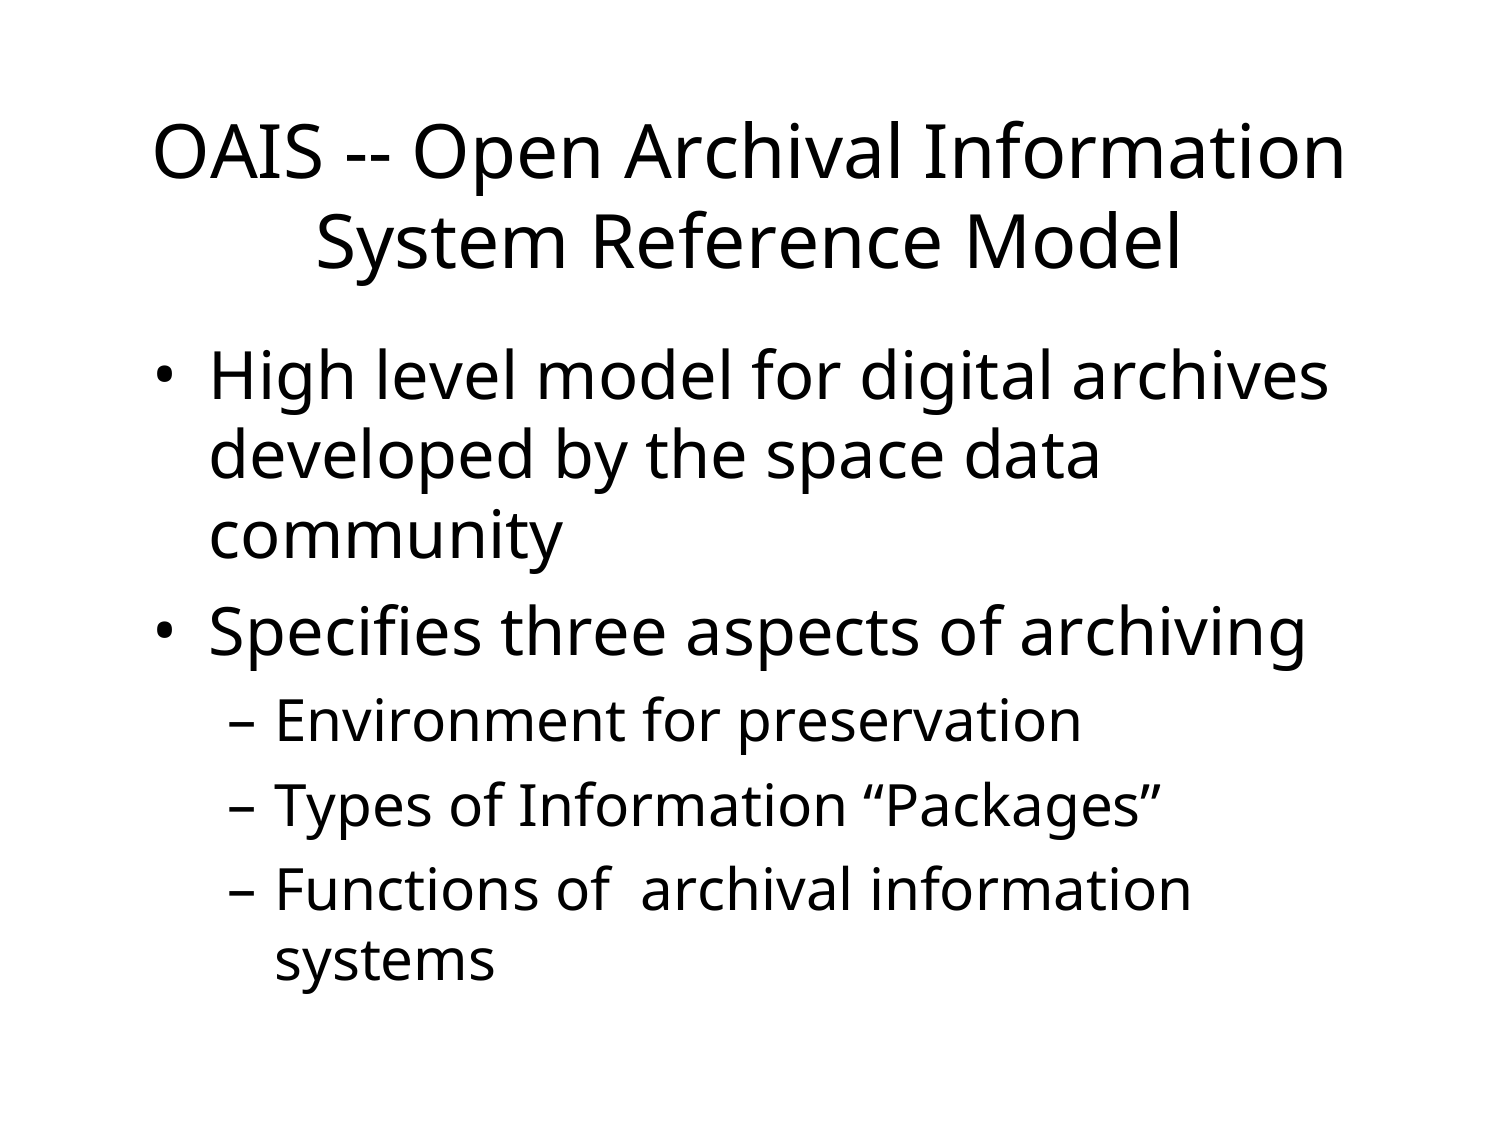

# OAIS -- Open Archival Information System Reference Model
High level model for digital archives developed by the space data community
Specifies three aspects of archiving
Environment for preservation
Types of Information “Packages”
Functions of archival information systems